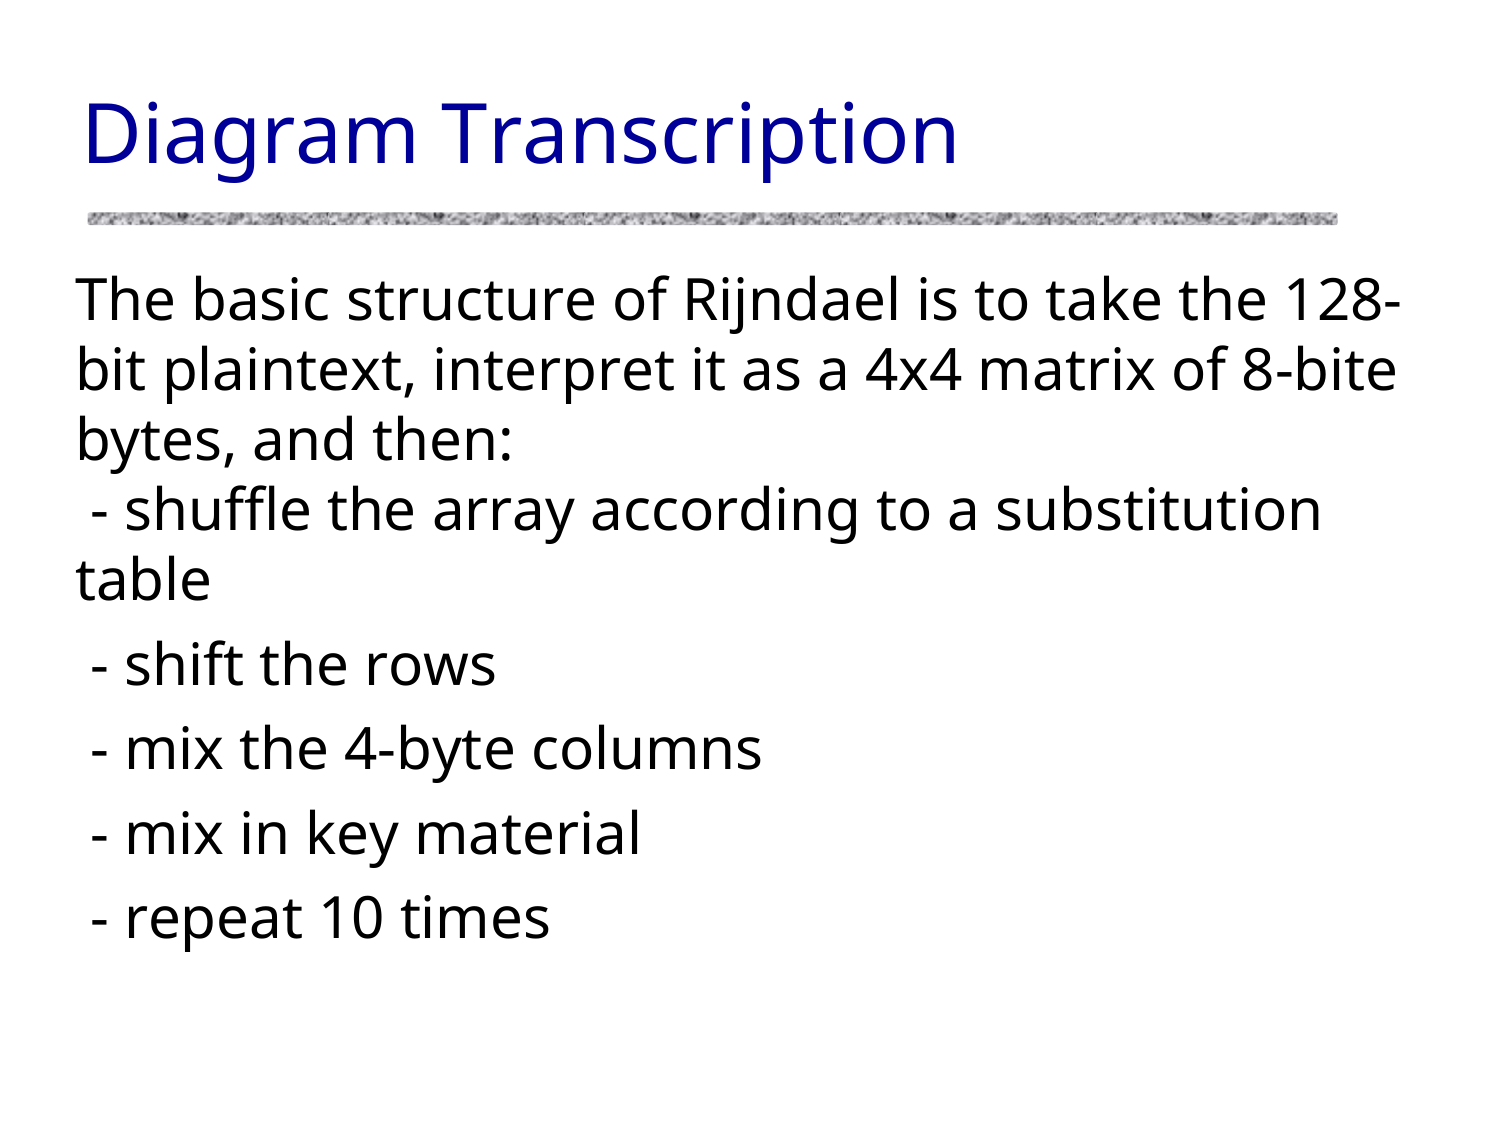

# Diagram Transcription
The basic structure of Rijndael is to take the 128-bit plaintext, interpret it as a 4x4 matrix of 8-bite bytes, and then:
 - shuffle the array according to a substitution table
 - shift the rows
 - mix the 4-byte columns
 - mix in key material
 - repeat 10 times